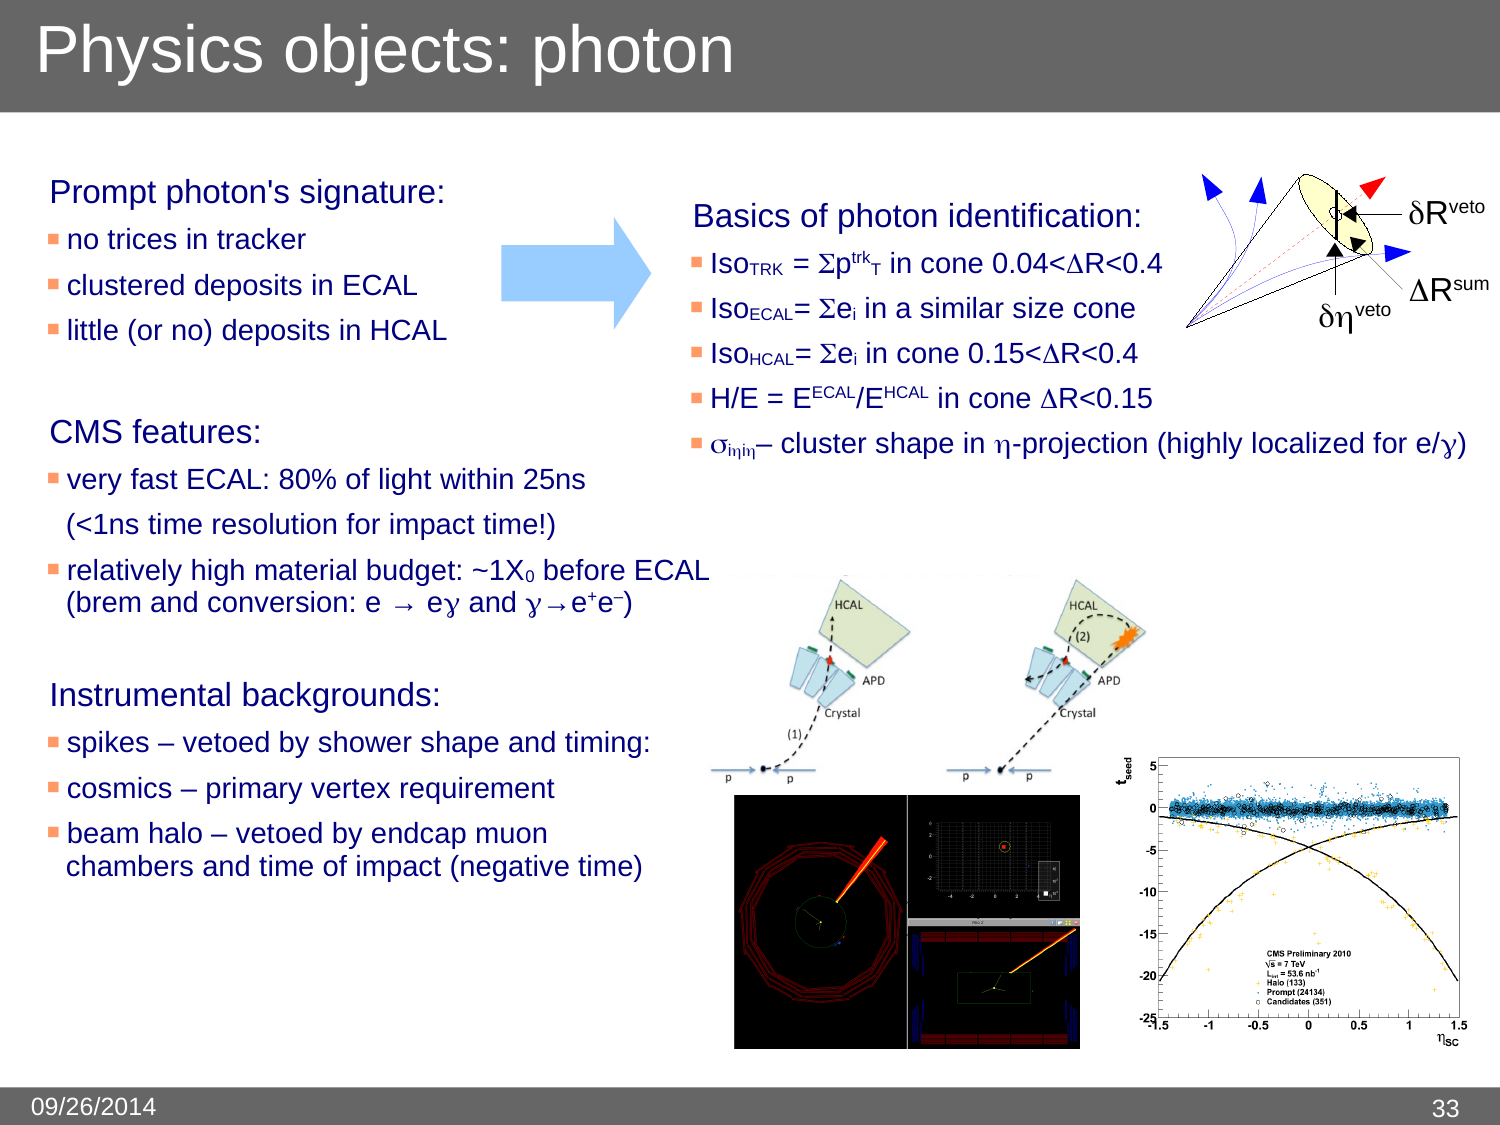

# Physics objects: photon
dRveto
DRsum
dhveto
Prompt photon's signature:
 no trices in tracker
 clustered deposits in ECAL
 little (or no) deposits in HCAL
CMS features:
 very fast ECAL: 80% of light within 25ns
 (<1ns time resolution for impact time!)
 relatively high material budget: ~1X0 before ECAL (brem and conversion: e → eg and g→e+e–)
Instrumental backgrounds:
 spikes – vetoed by shower shape and timing:
 cosmics – primary vertex requirement
 beam halo – vetoed by endcap muon chambers and time of impact (negative time)
Basics of photon identification:
 IsoTRK = SptrkT in cone 0.04<DR<0.4
 IsoECAL= Sei in a similar size cone
 IsoHCAL= Sei in cone 0.15<DR<0.4
 H/E = EECAL/EHCAL in cone DR<0.15
 sihih– cluster shape in h-projection (highly localized for e/g)